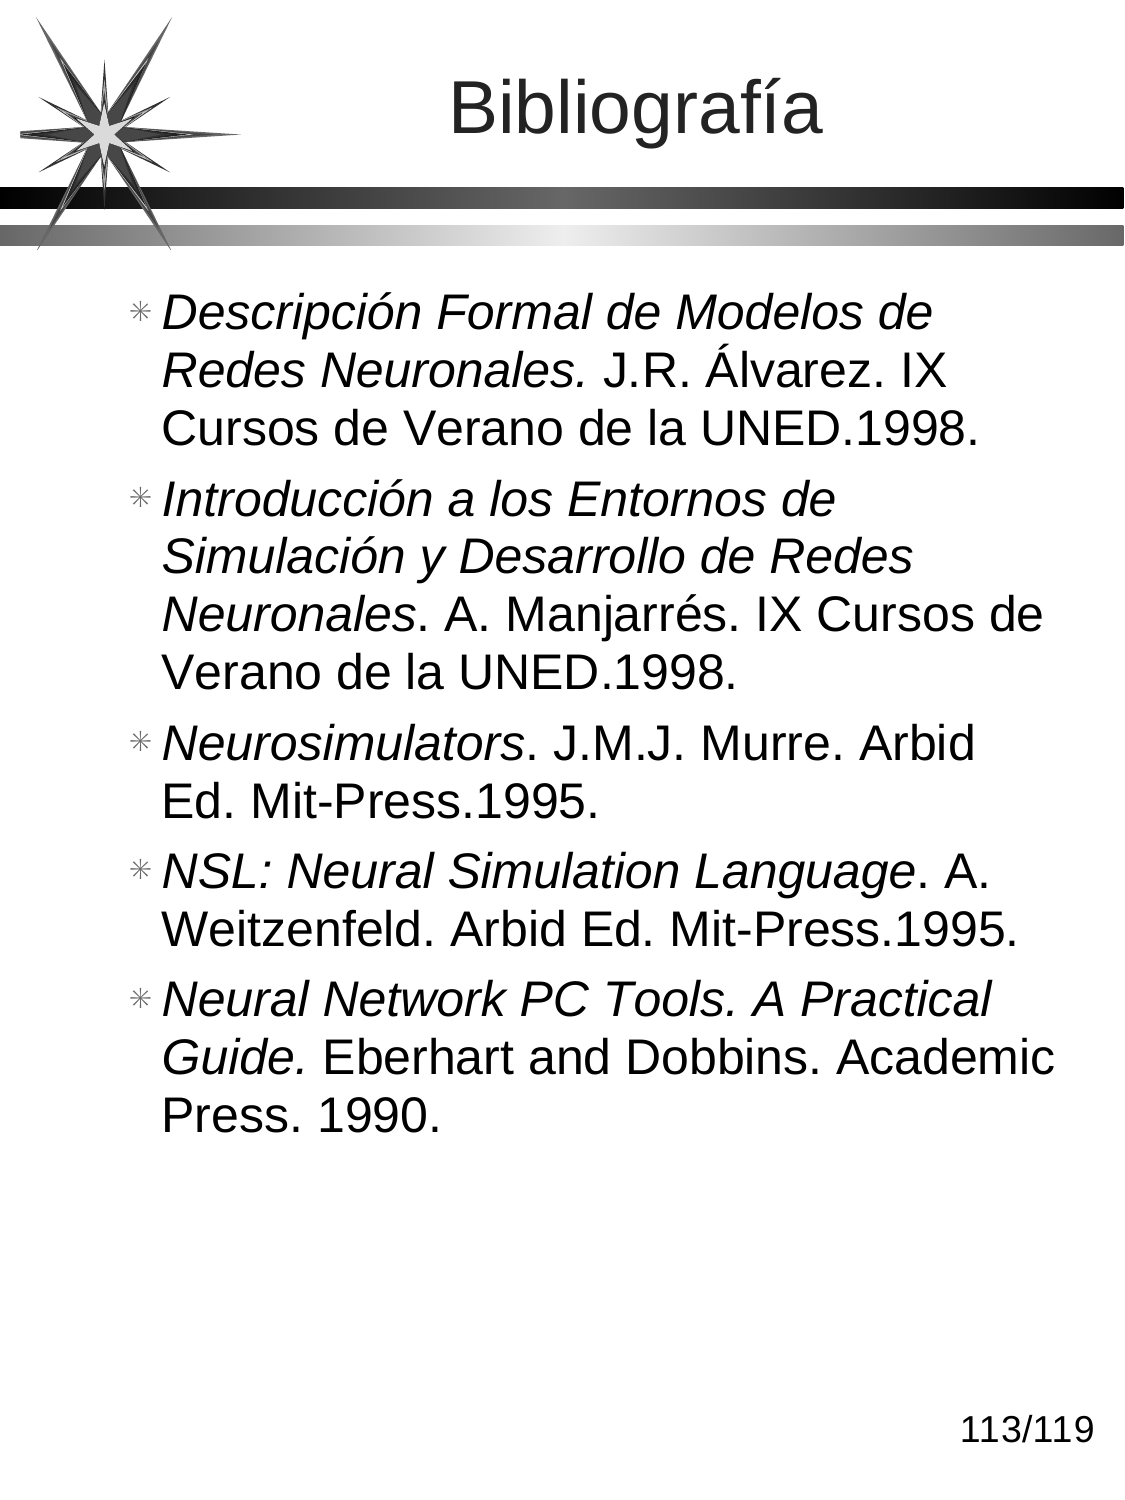

# Bibliografía
Descripción Formal de Modelos de Redes Neuronales. J.R. Álvarez. IX Cursos de Verano de la UNED.1998.
Introducción a los Entornos de Simulación y Desarrollo de Redes Neuronales. A. Manjarrés. IX Cursos de Verano de la UNED.1998.
Neurosimulators. J.M.J. Murre. Arbid Ed. Mit-Press.1995.
NSL: Neural Simulation Language. A. Weitzenfeld. Arbid Ed. Mit-Press.1995.
Neural Network PC Tools. A Practical Guide. Eberhart and Dobbins. Academic Press. 1990.